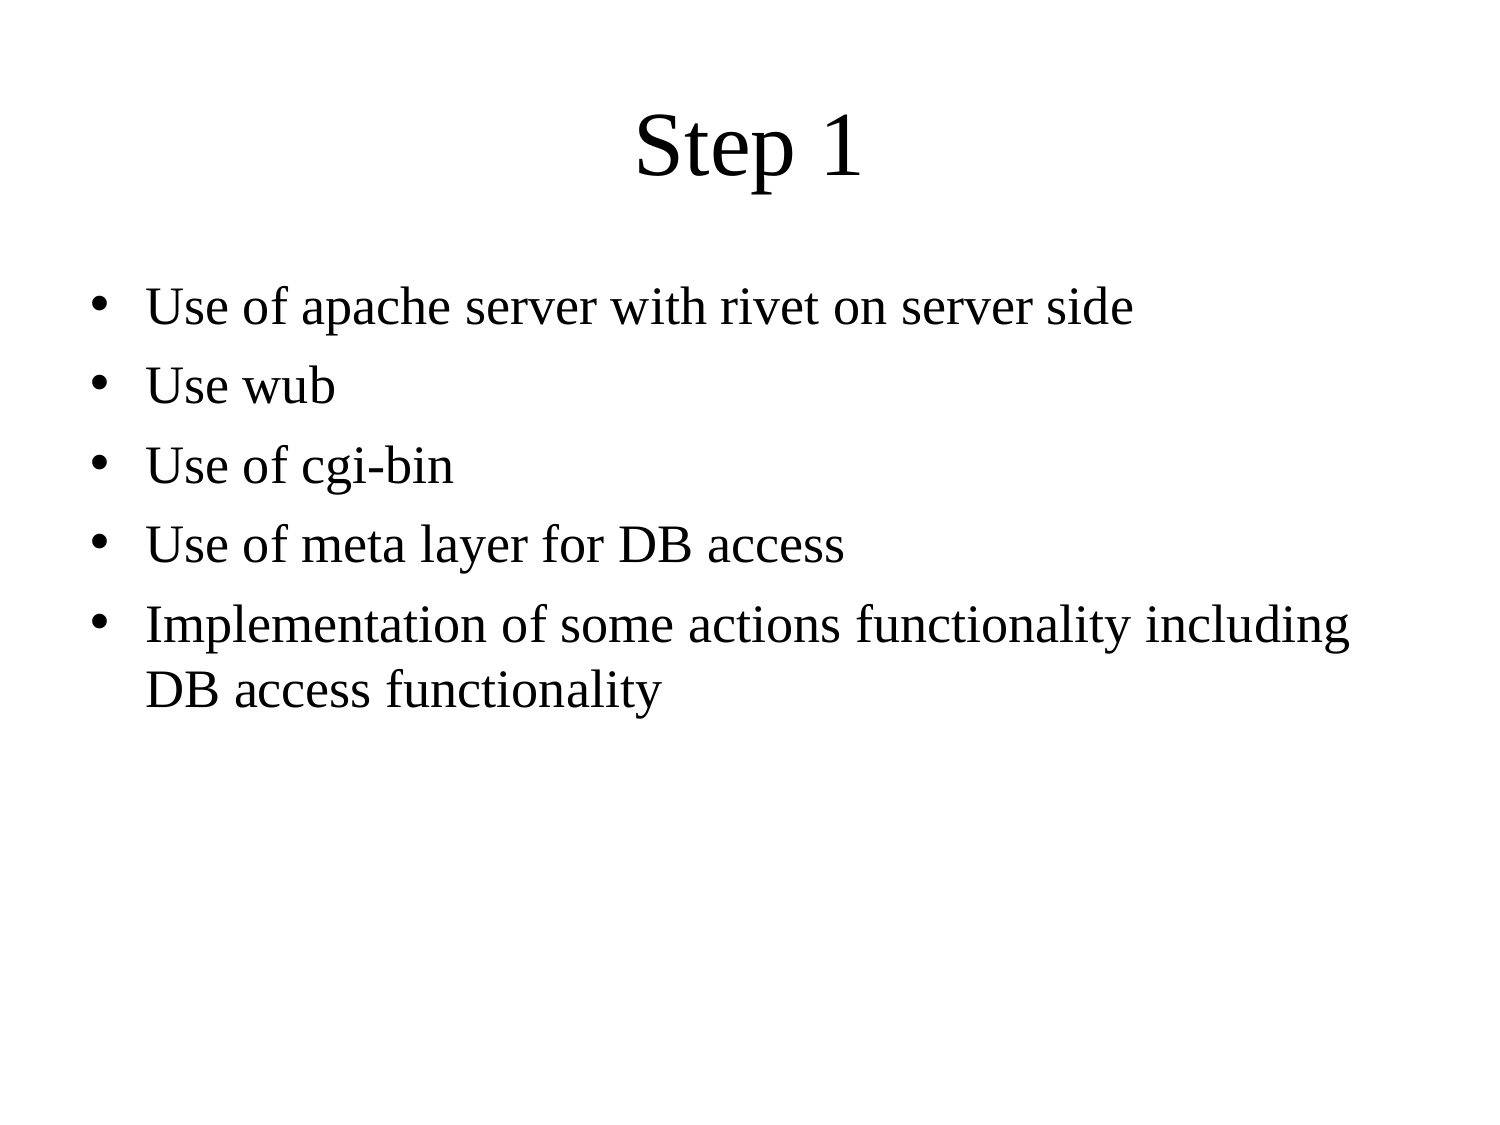

Step 1
Use of apache server with rivet on server side
Use wub
Use of cgi-bin
Use of meta layer for DB access
Implementation of some actions functionality including DB access functionality